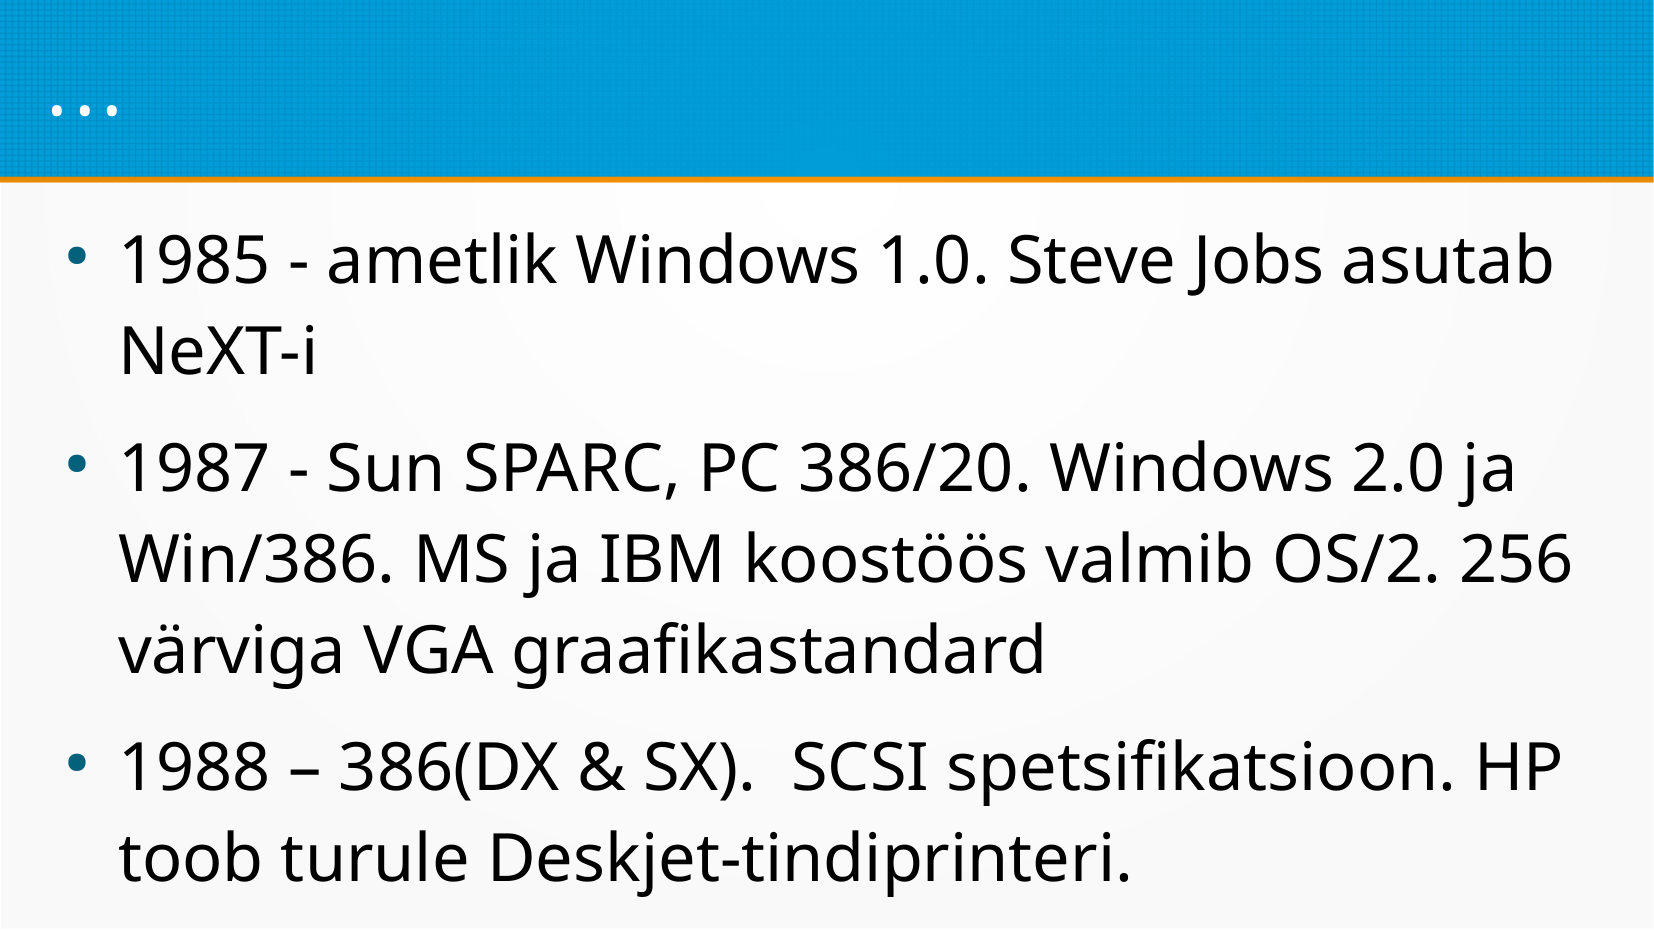

# ...
1985 - ametlik Windows 1.0. Steve Jobs asutab NeXT-i
1987 - Sun SPARC, PC 386/20. Windows 2.0 ja Win/386. MS ja IBM koostöös valmib OS/2. 256 värviga VGA graafikastandard
1988 – 386(DX & SX). SCSI spetsifikatsioon. HP toob turule Deskjet-tindiprinteri.